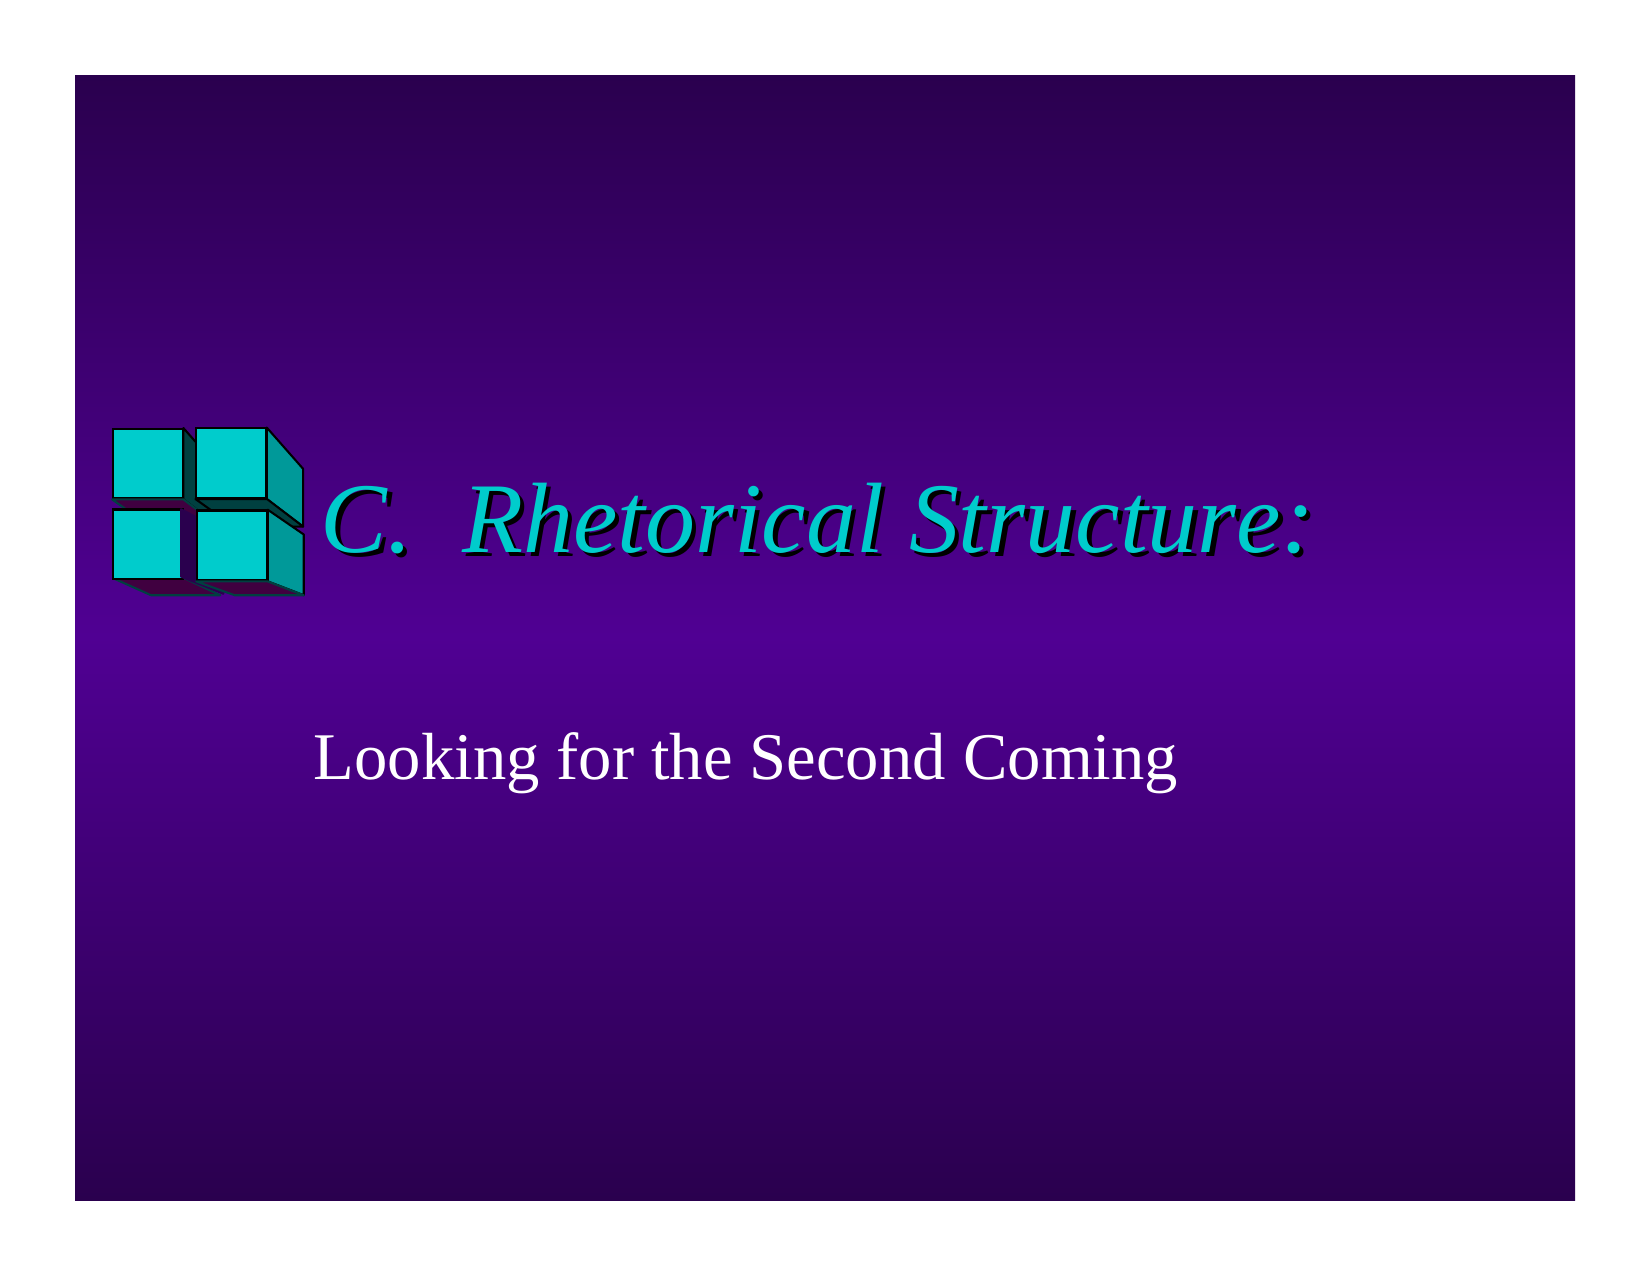

# C. Rhetorical Structure:
Looking for the Second Coming